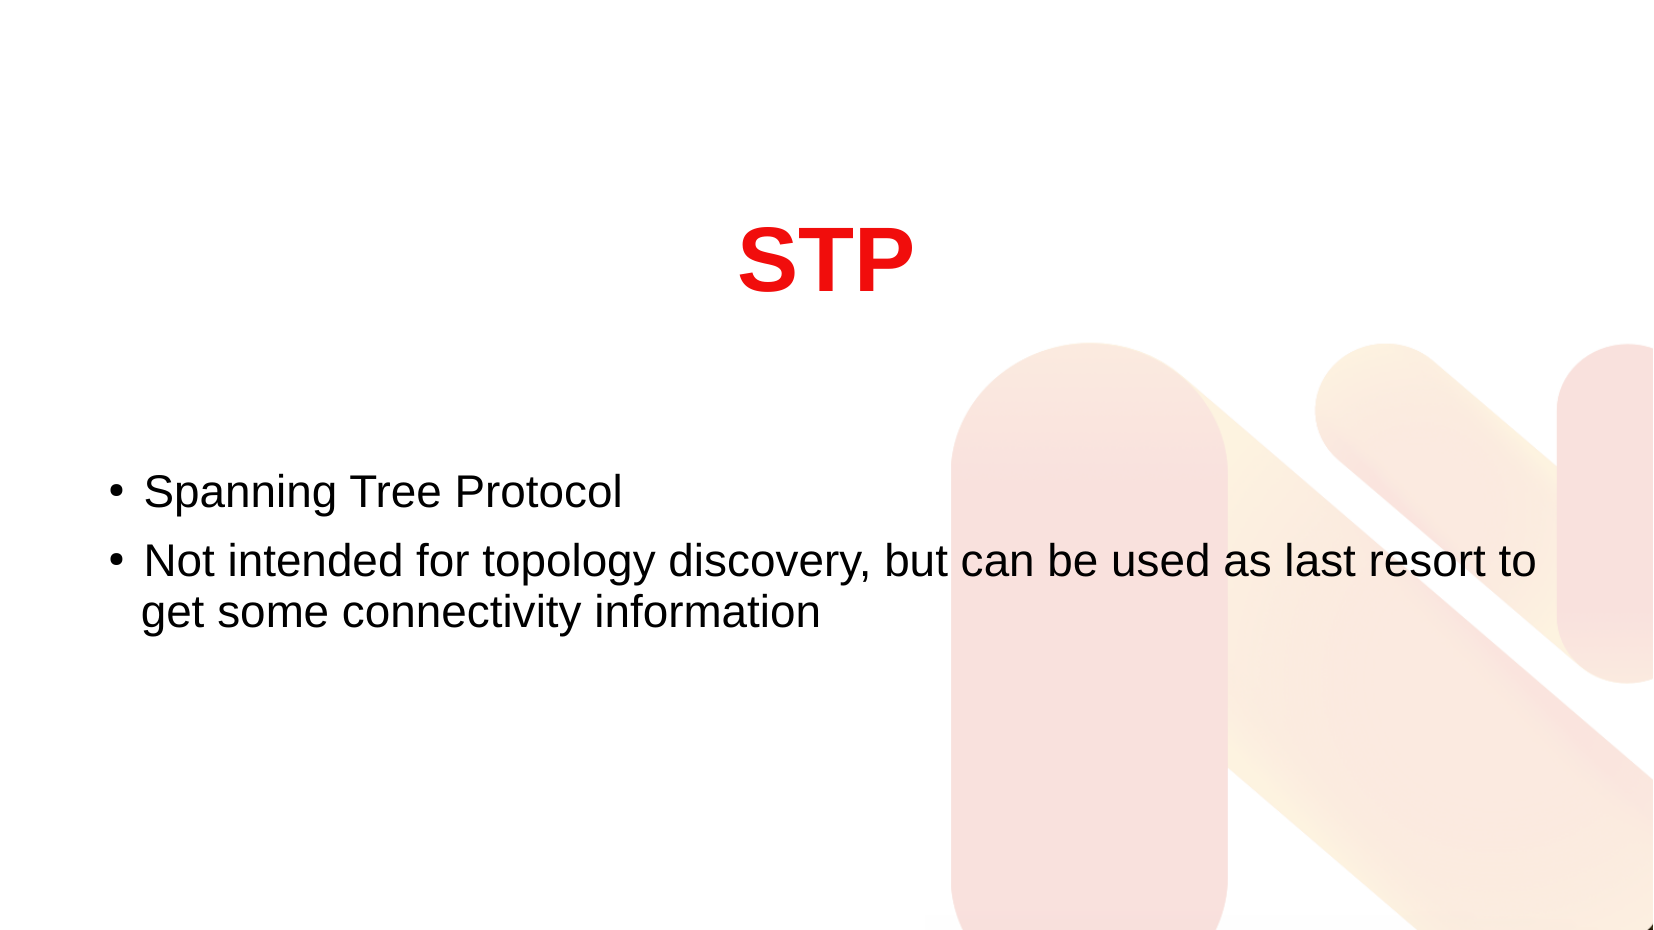

# STP
Spanning Tree Protocol
Not intended for topology discovery, but can be used as last resort to get some connectivity information